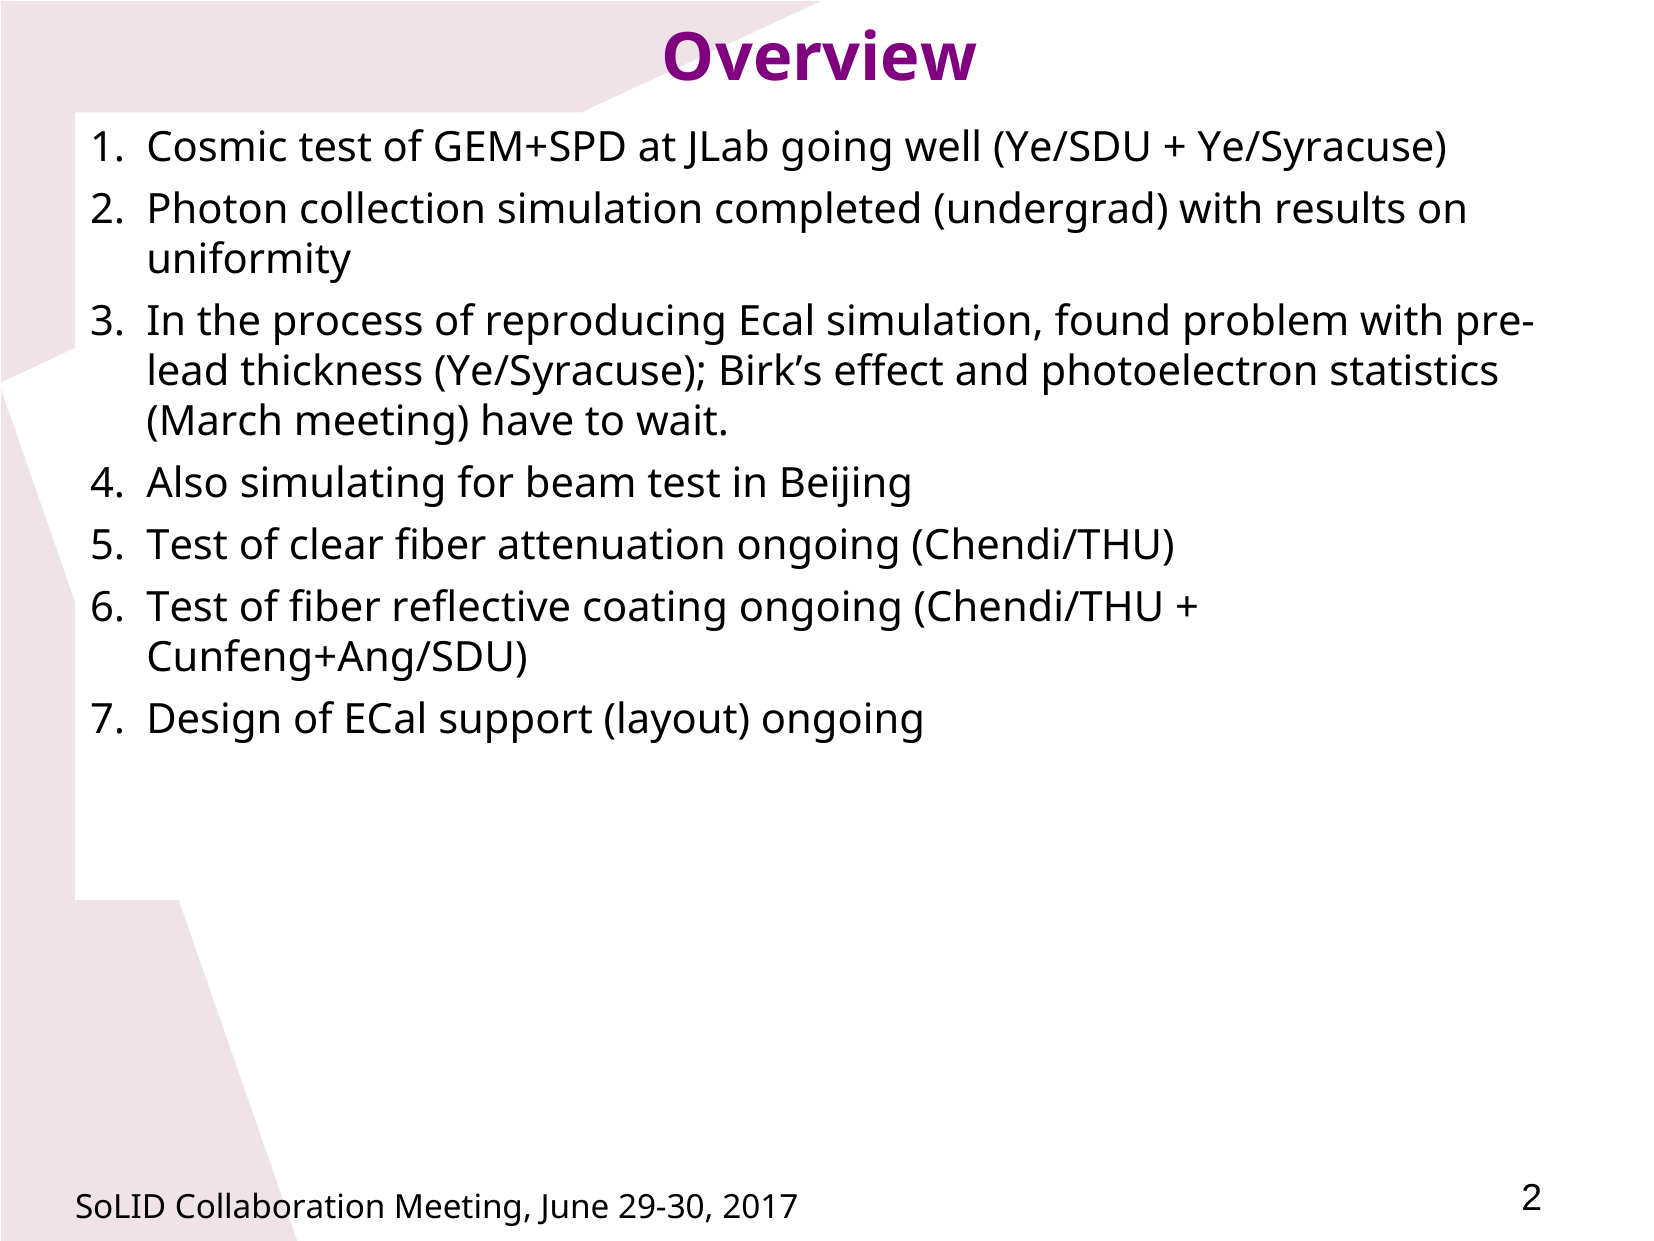

# Overview
Cosmic test of GEM+SPD at JLab going well (Ye/SDU + Ye/Syracuse)
Photon collection simulation completed (undergrad) with results on uniformity
In the process of reproducing Ecal simulation, found problem with pre-lead thickness (Ye/Syracuse); Birk’s effect and photoelectron statistics (March meeting) have to wait.
Also simulating for beam test in Beijing
Test of clear fiber attenuation ongoing (Chendi/THU)
Test of fiber reflective coating ongoing (Chendi/THU + Cunfeng+Ang/SDU)
Design of ECal support (layout) ongoing
2